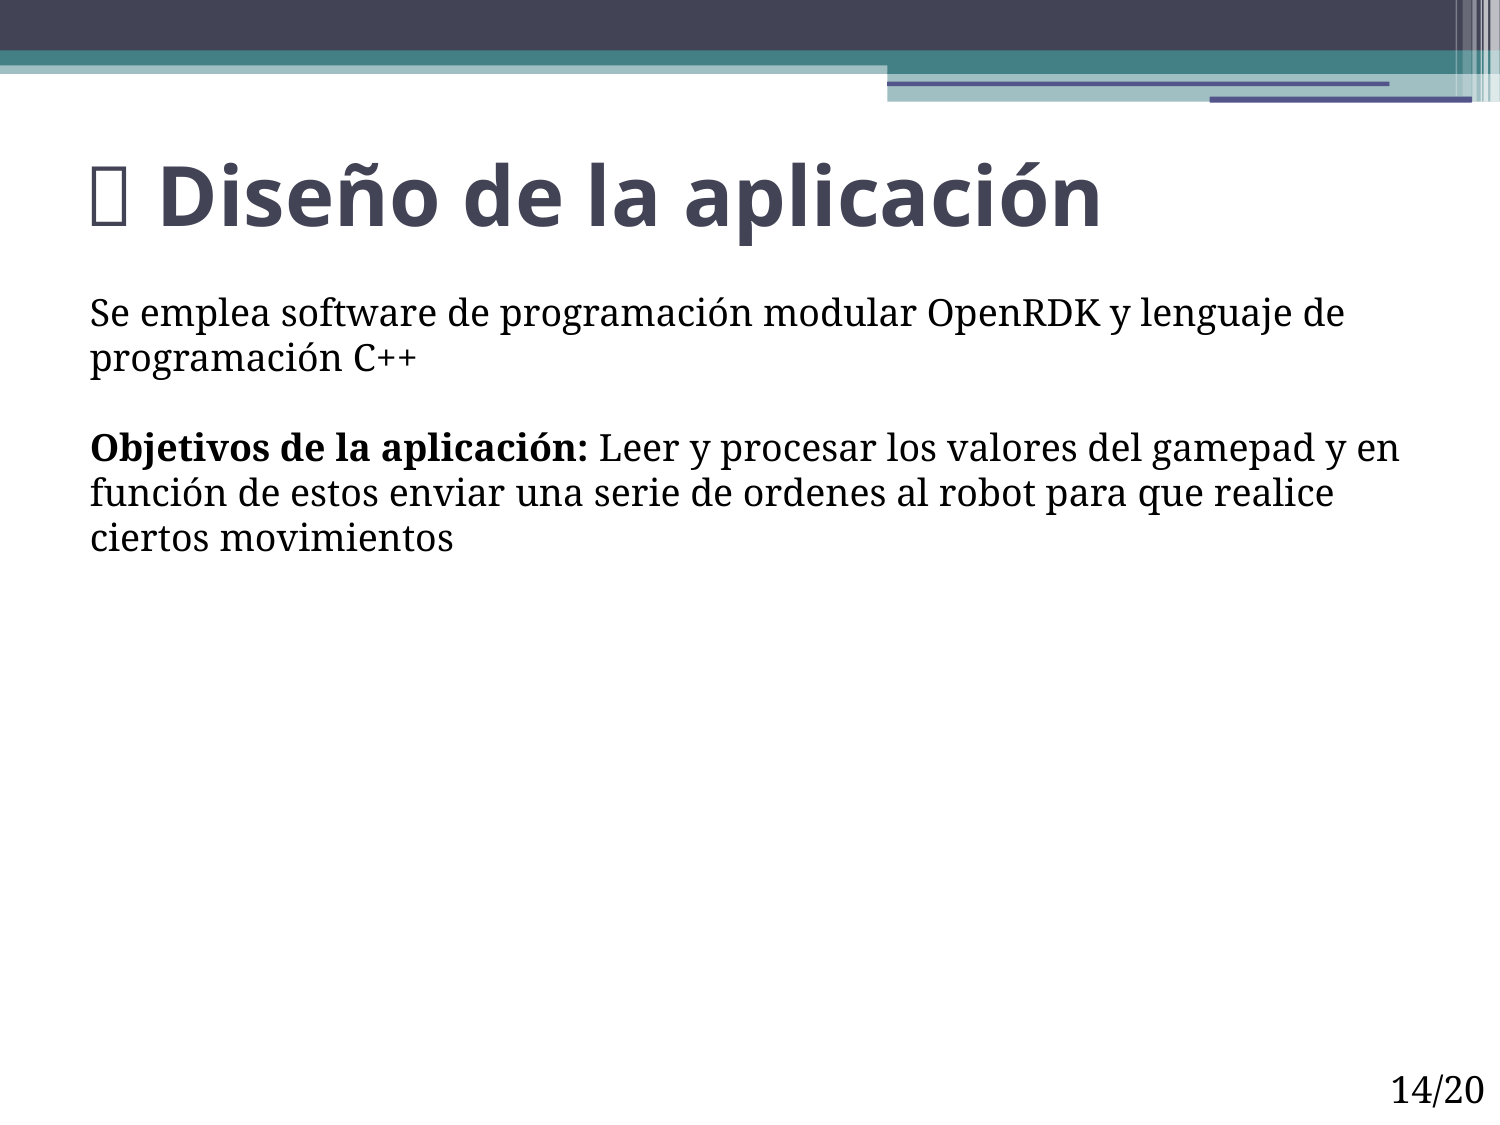

#  Diseño de la aplicación
Se emplea software de programación modular OpenRDK y lenguaje de programación C++
Objetivos de la aplicación: Leer y procesar los valores del gamepad y en función de estos enviar una serie de ordenes al robot para que realice ciertos movimientos